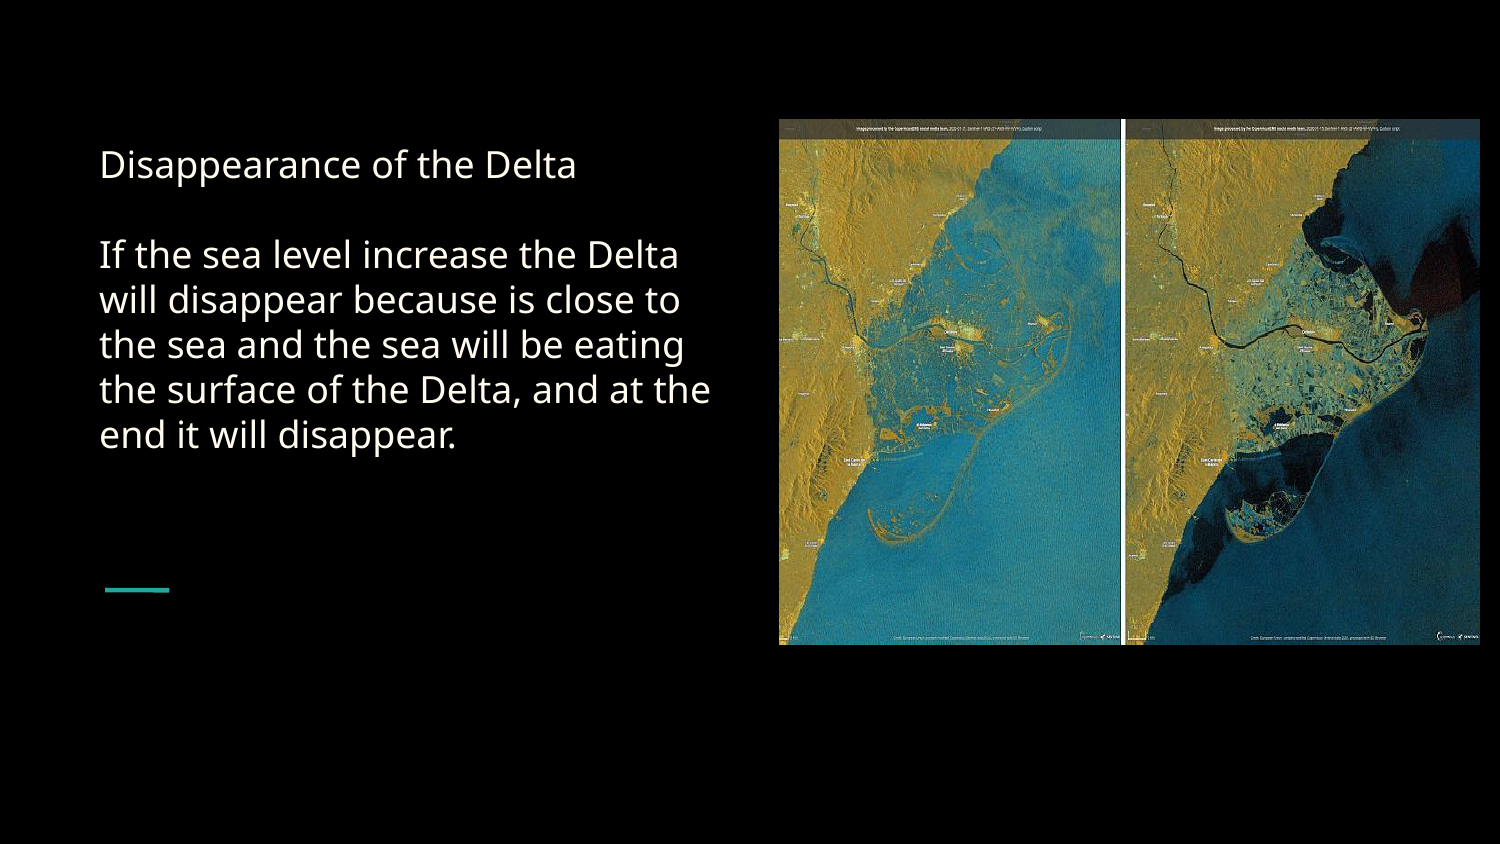

# Disappearance of the Delta If the sea level increase the Delta will disappear because is close to the sea and the sea will be eating the surface of the Delta, and at the end it will disappear.